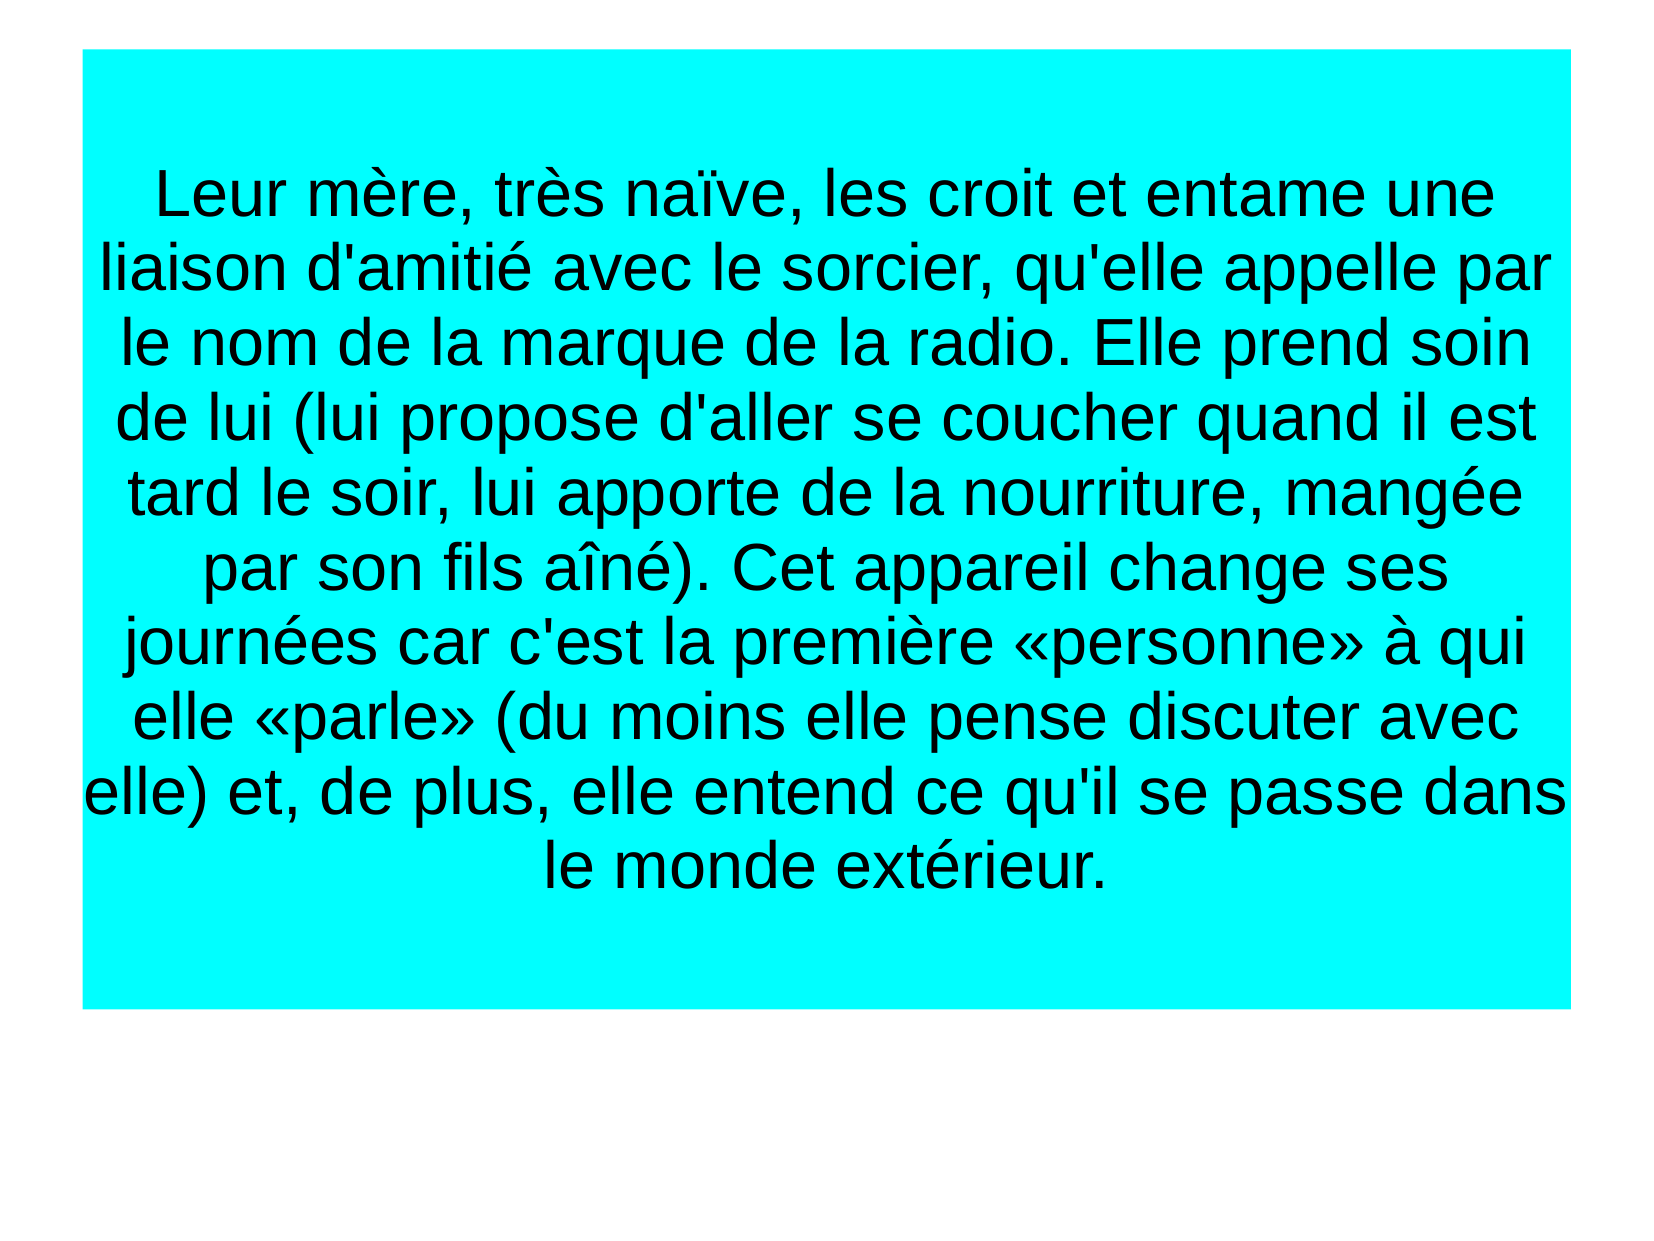

# Leur mère, très naïve, les croit et entame une liaison d'amitié avec le sorcier, qu'elle appelle par le nom de la marque de la radio. Elle prend soin de lui (lui propose d'aller se coucher quand il est tard le soir, lui apporte de la nourriture, mangée par son fils aîné). Cet appareil change ses journées car c'est la première «personne» à qui elle «parle» (du moins elle pense discuter avec elle) et, de plus, elle entend ce qu'il se passe dans le monde extérieur.